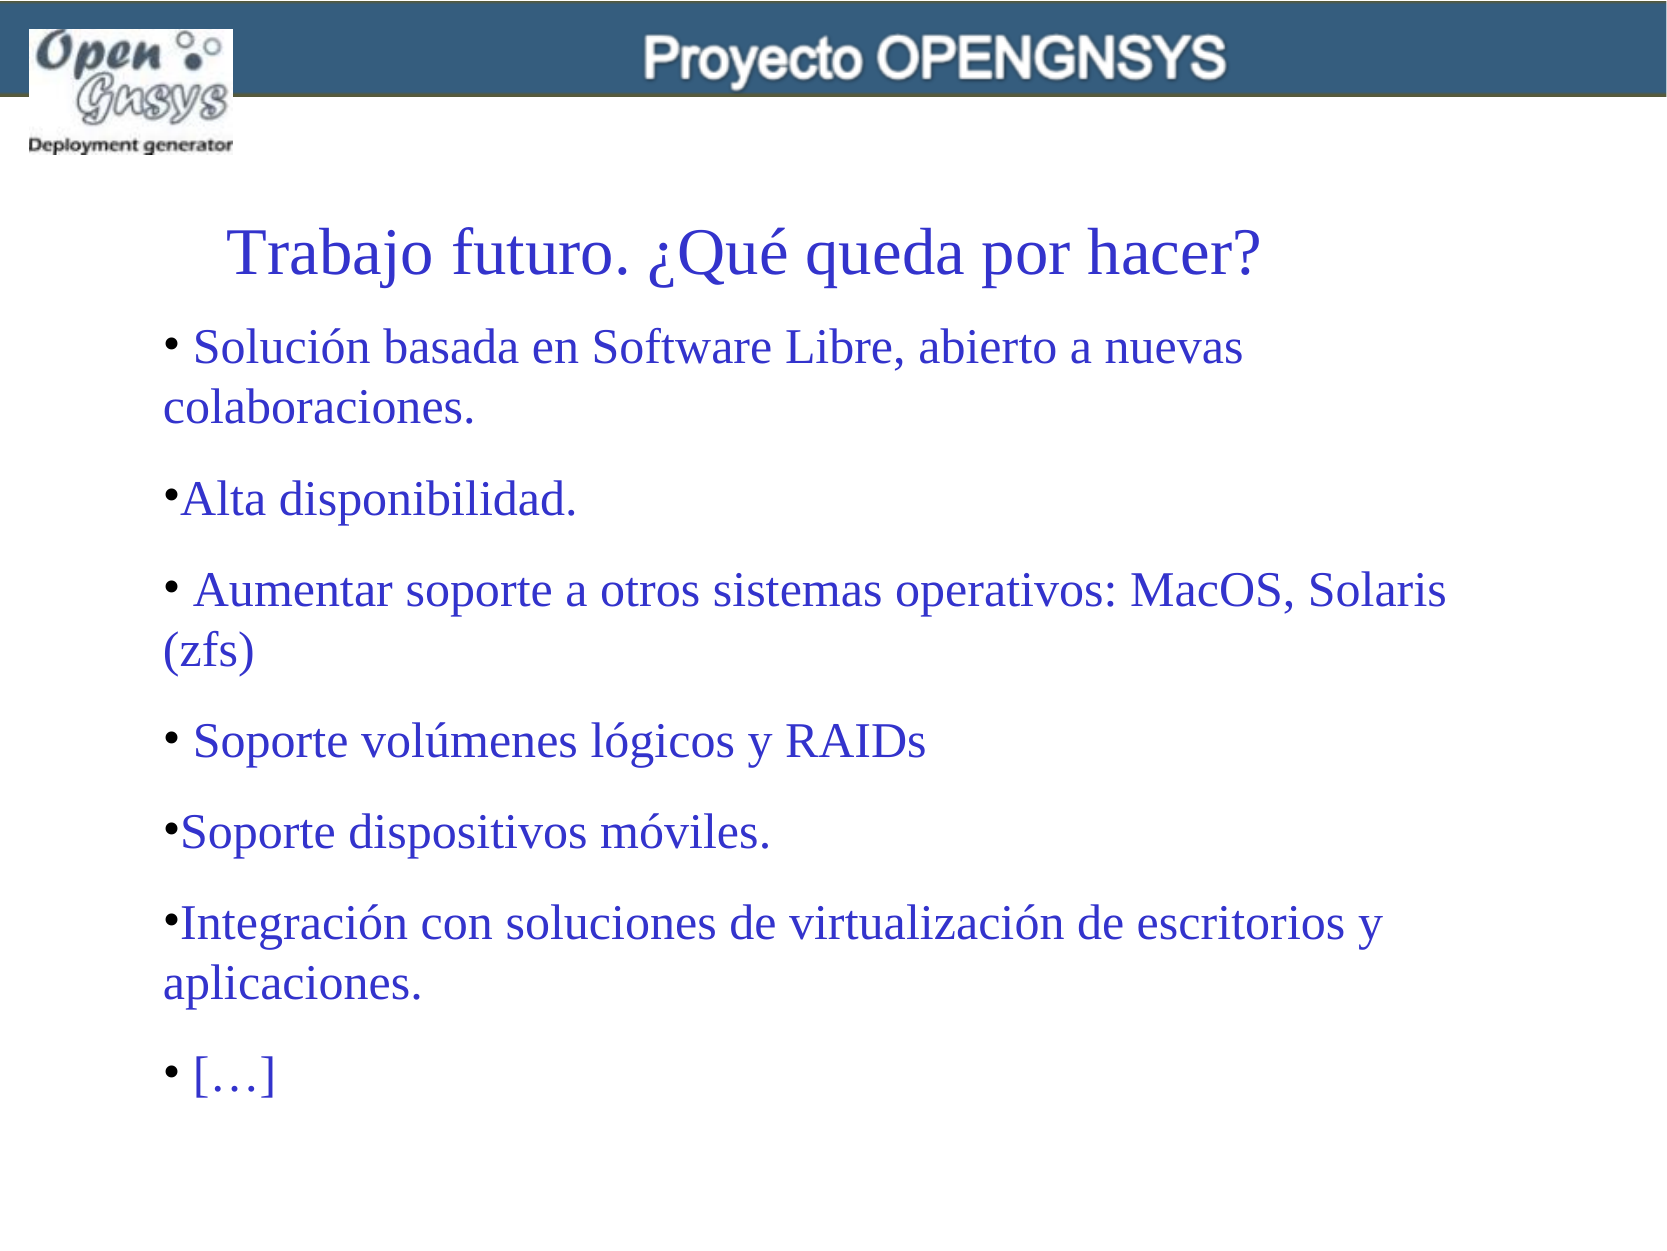

Trabajo futuro. ¿Qué queda por hacer?
 Solución basada en Software Libre, abierto a nuevas colaboraciones.
Alta disponibilidad.
 Aumentar soporte a otros sistemas operativos: MacOS, Solaris (zfs)
 Soporte volúmenes lógicos y RAIDs
Soporte dispositivos móviles.
Integración con soluciones de virtualización de escritorios y aplicaciones.
 […]